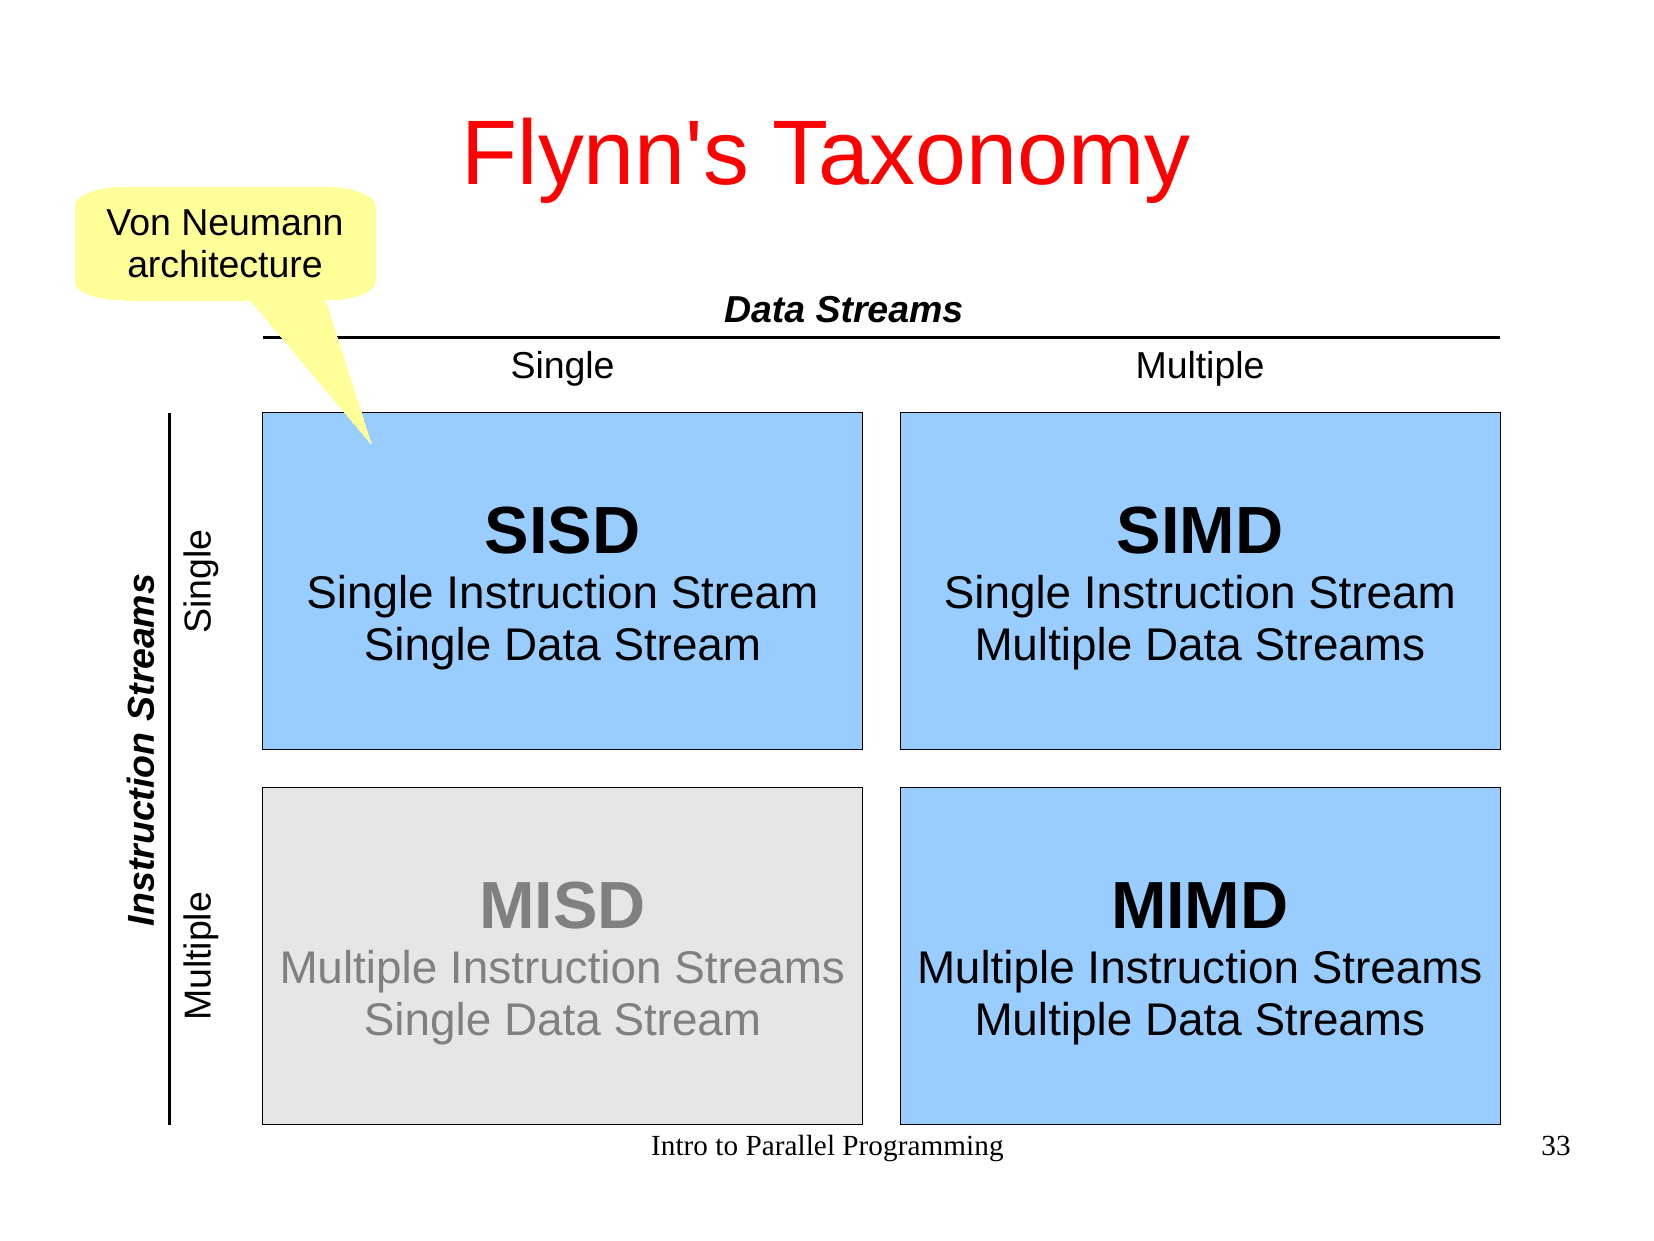

# Flynn's Taxonomy
Von Neumann architecture
Data Streams
Single
Multiple
SISD
Single Instruction Stream
Single Data Stream
SIMD
Single Instruction Stream
Multiple Data Streams
Single
Instruction Streams
MISD
Multiple Instruction Streams
Single Data Stream
MIMD
Multiple Instruction Streams
Multiple Data Streams
Multiple
Intro to Parallel Programming
33